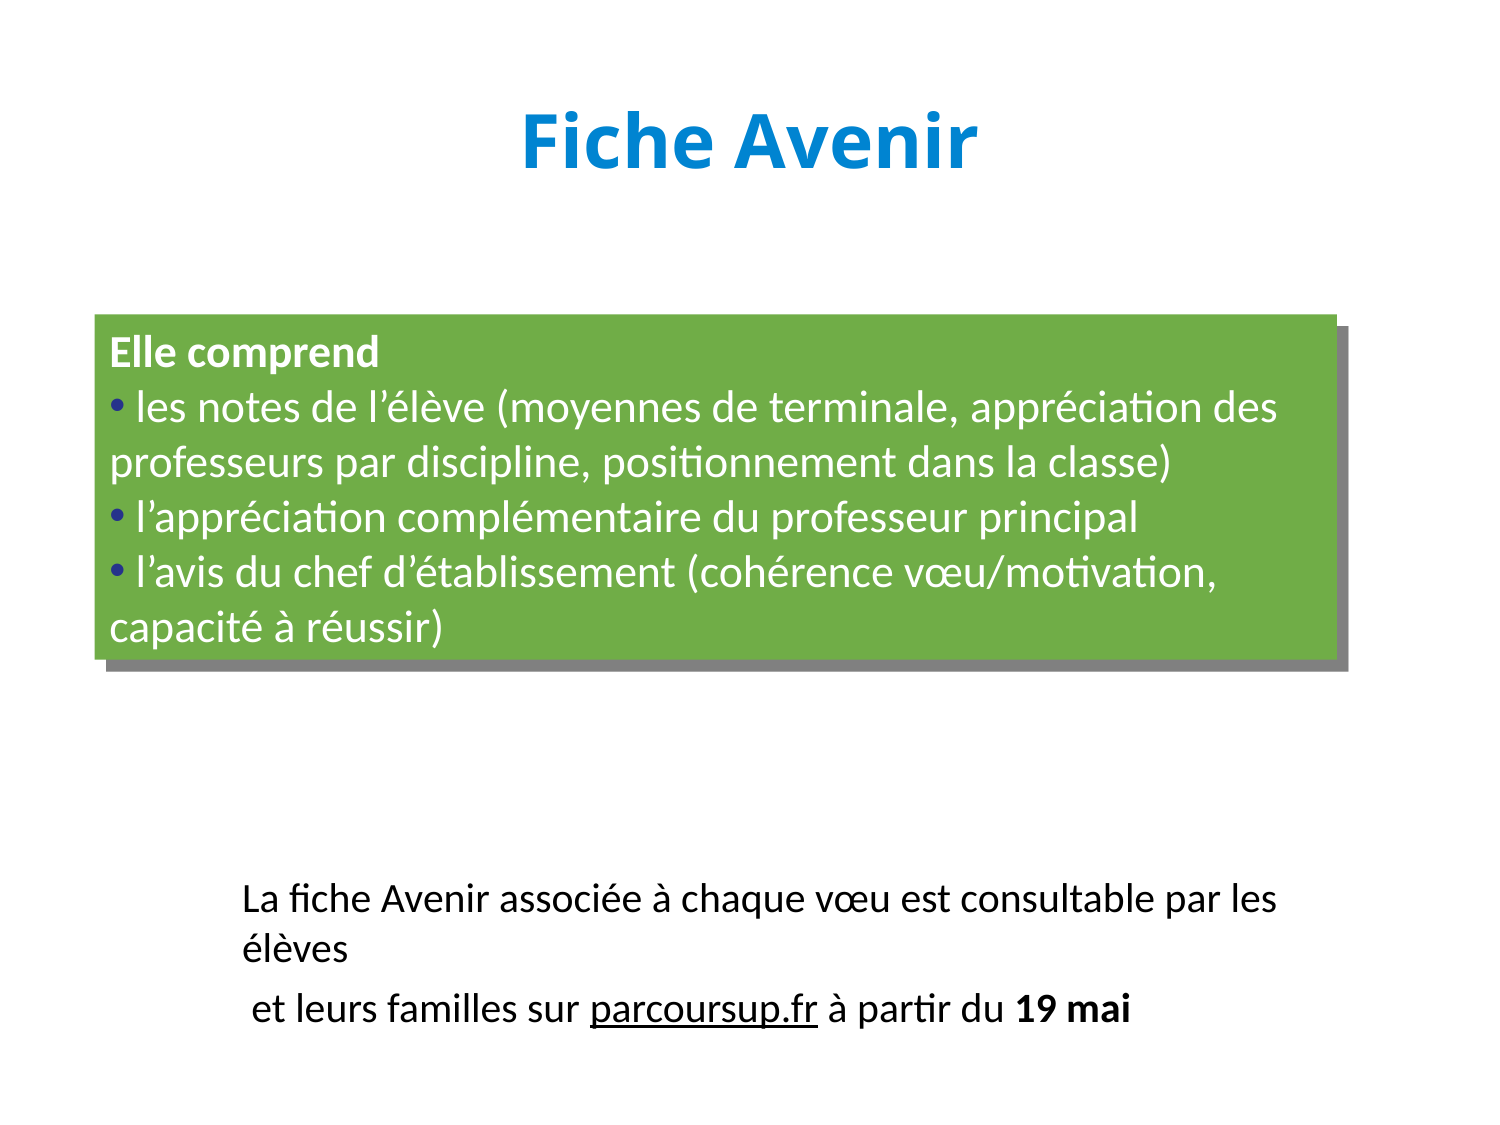

# Fiche Avenir
Elle comprend
 les notes de l’élève (moyennes de terminale, appréciation des professeurs par discipline, positionnement dans la classe)
 l’appréciation complémentaire du professeur principal
 l’avis du chef d’établissement (cohérence vœu/motivation, capacité à réussir)
La fiche Avenir associée à chaque vœu est consultable par les élèves
 et leurs familles sur parcoursup.fr à partir du 19 mai